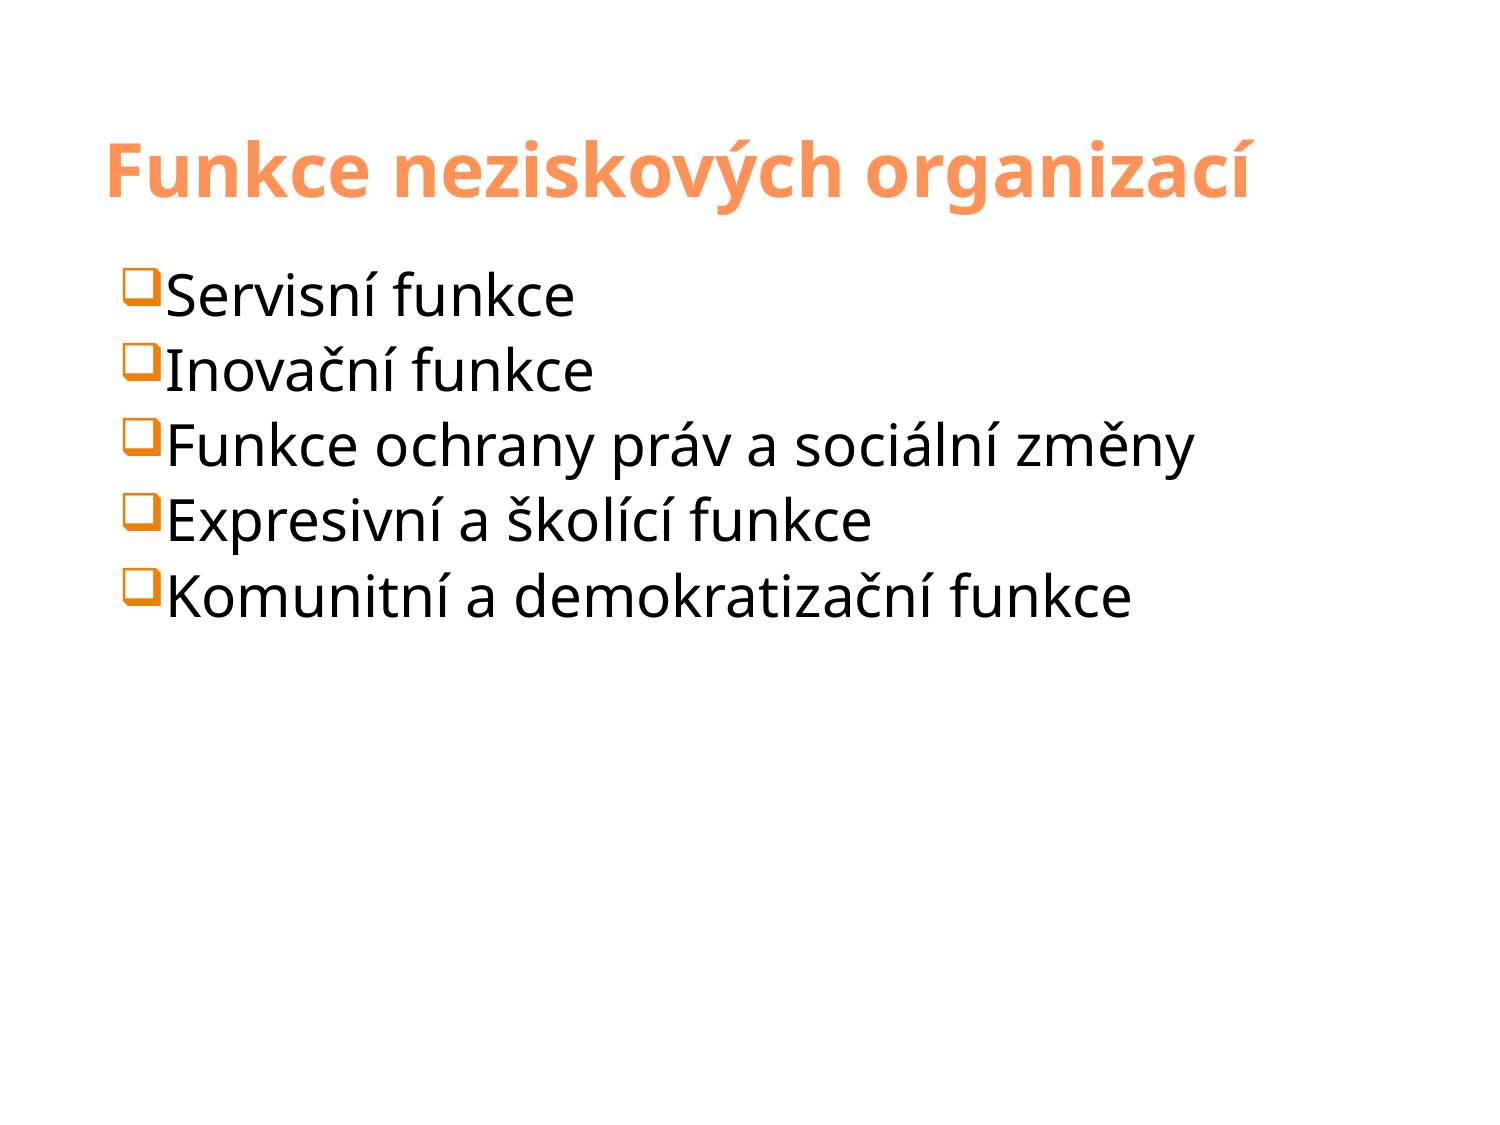

# Funkce neziskových organizací
Servisní funkce
Inovační funkce
Funkce ochrany práv a sociální změny
Expresivní a školící funkce
Komunitní a demokratizační funkce